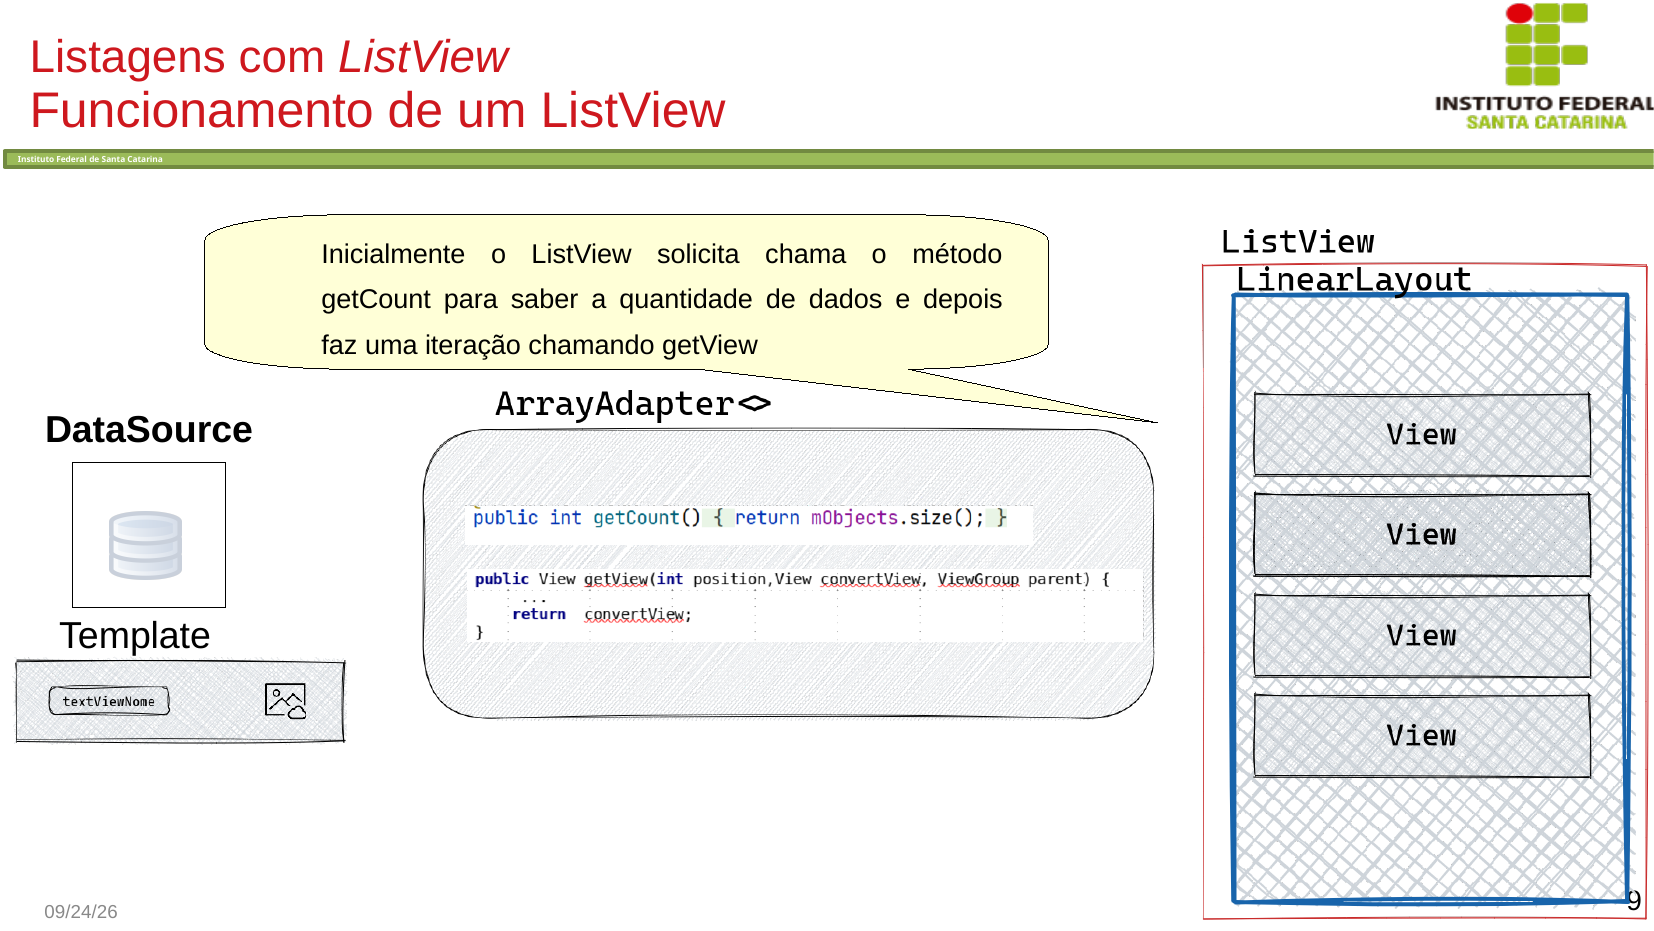

# Listagens com ListView Funcionamento de um ListView
Inicialmente o ListView solicita chama o método getCount para saber a quantidade de dados e depois faz uma iteração chamando getView
DataSource
Template